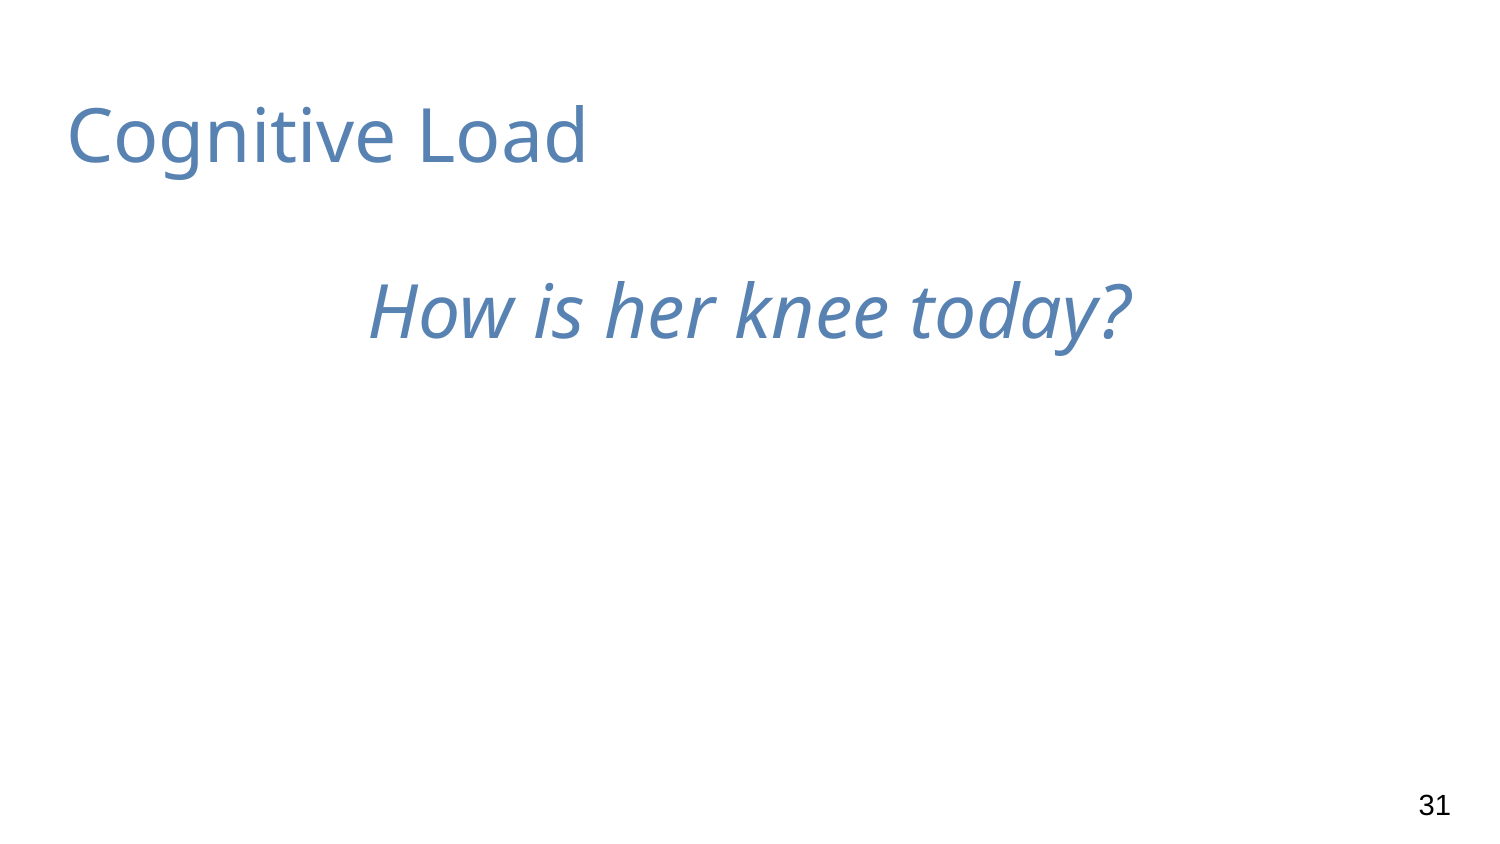

# Cognitive Load
How is her knee today?